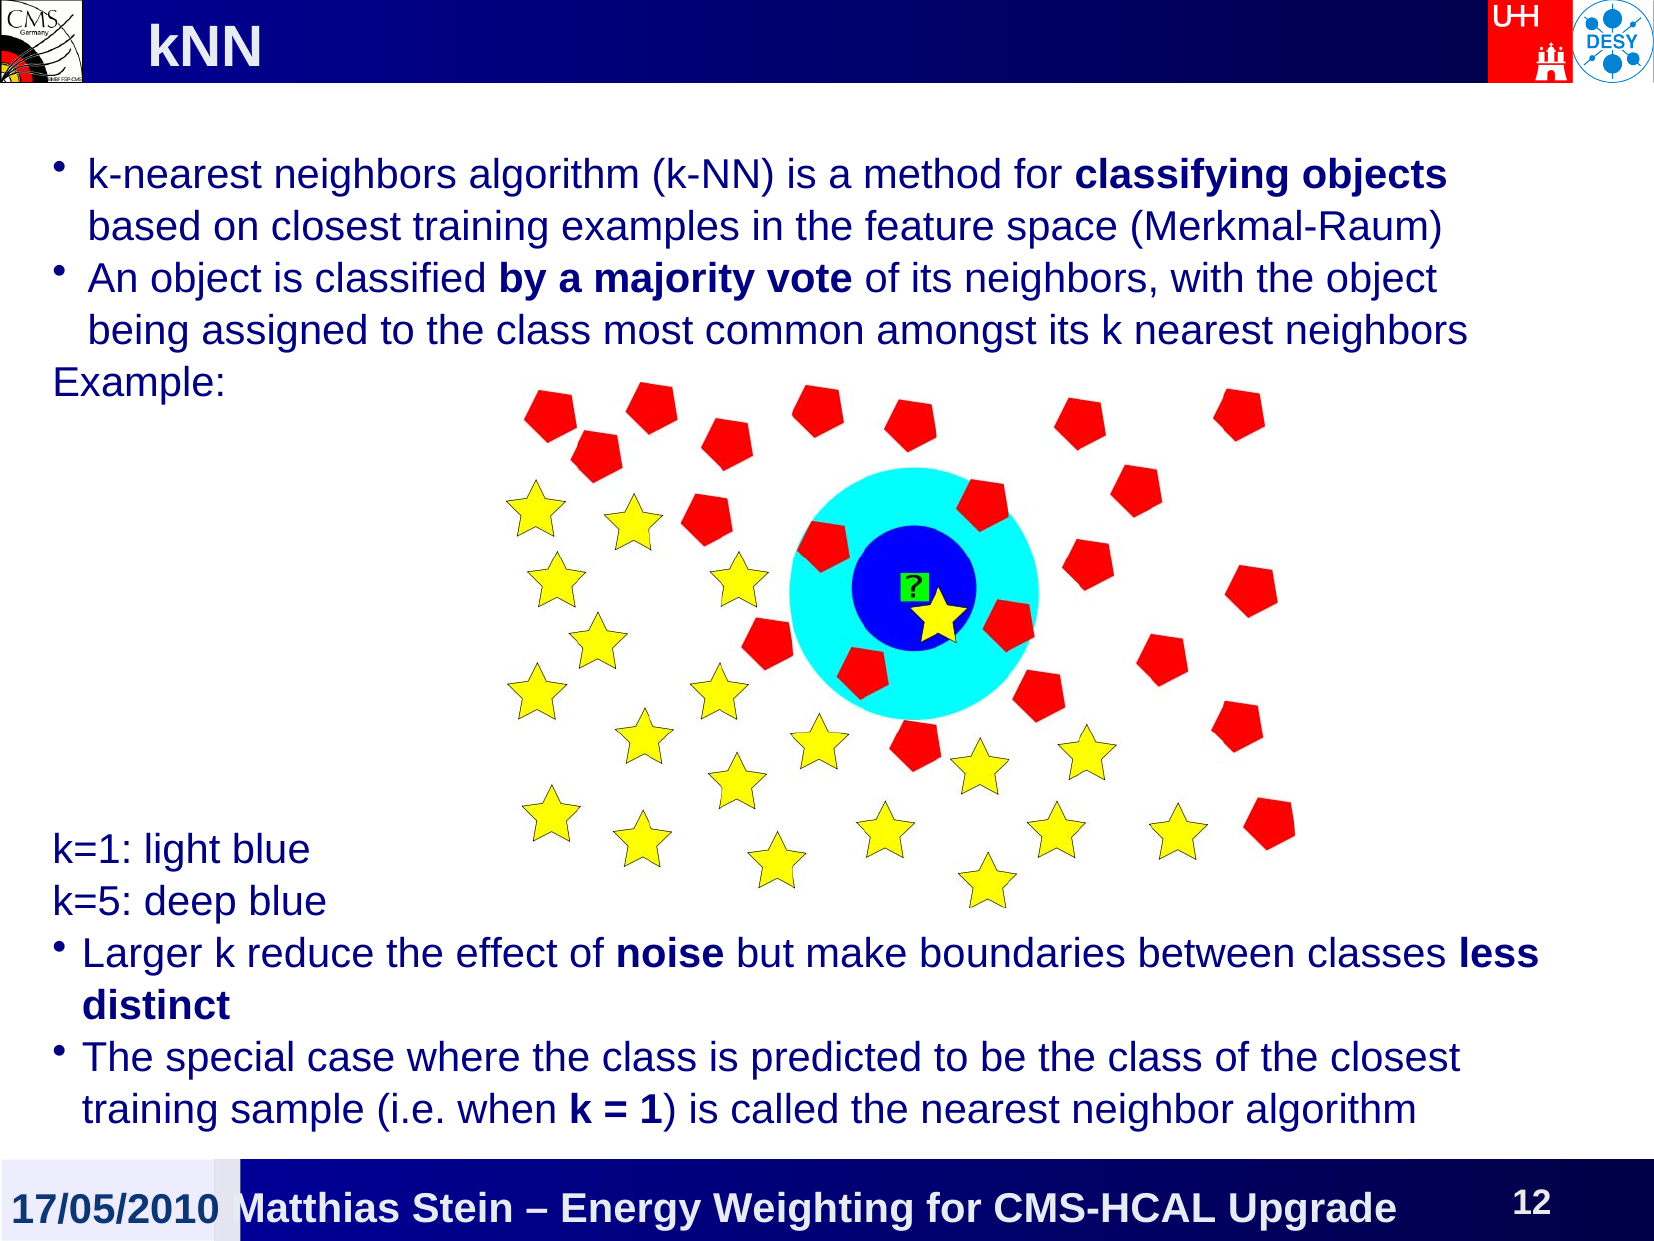

# kNN
k-nearest neighbors algorithm (k-NN) is a method for classifying objects based on closest training examples in the feature space (Merkmal-Raum)
An object is classified by a majority vote of its neighbors, with the object being assigned to the class most common amongst its k nearest neighbors
Example:
k=1: light blue
k=5: deep blue
Larger k reduce the effect of noise but make boundaries between classes less distinct
The special case where the class is predicted to be the class of the closest training sample (i.e. when k = 1) is called the nearest neighbor algorithm